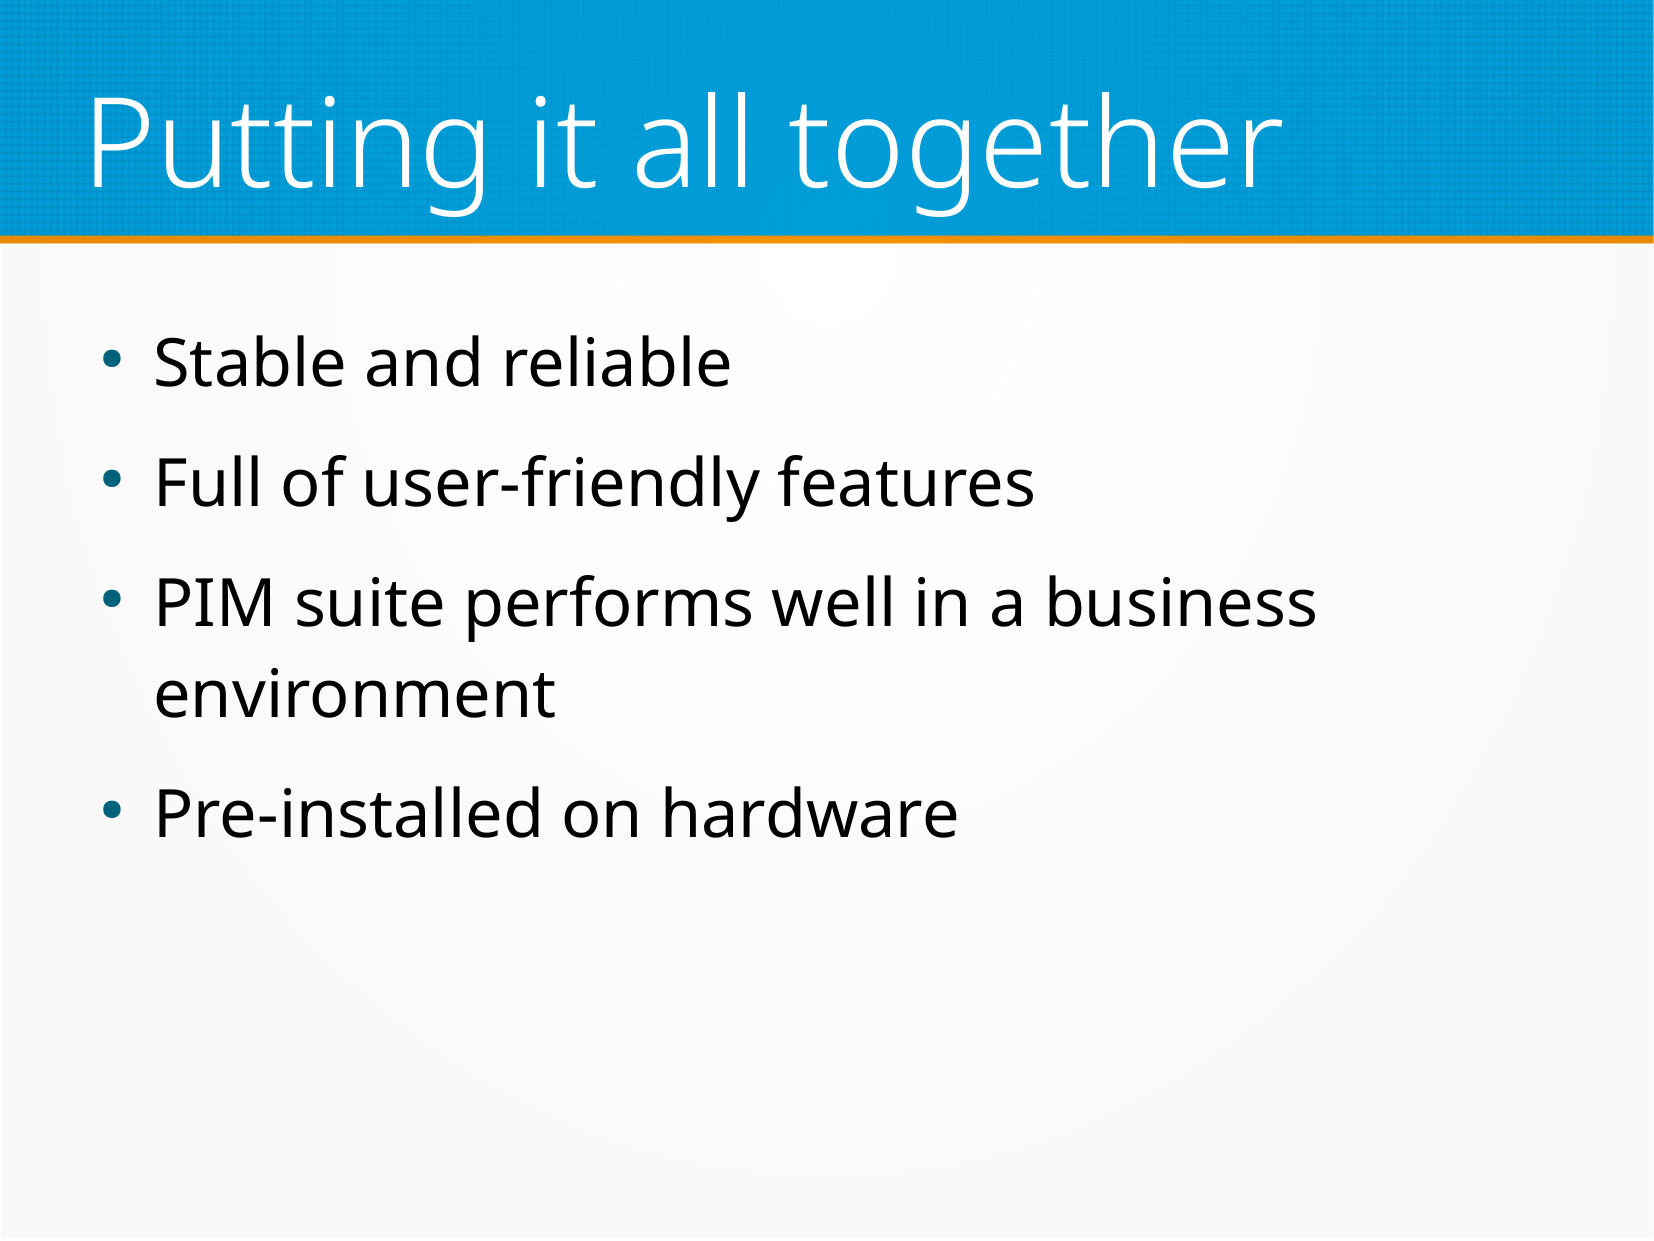

# Putting it all together
Stable and reliable
Full of user-friendly features
PIM suite performs well in a business environment
Pre-installed on hardware